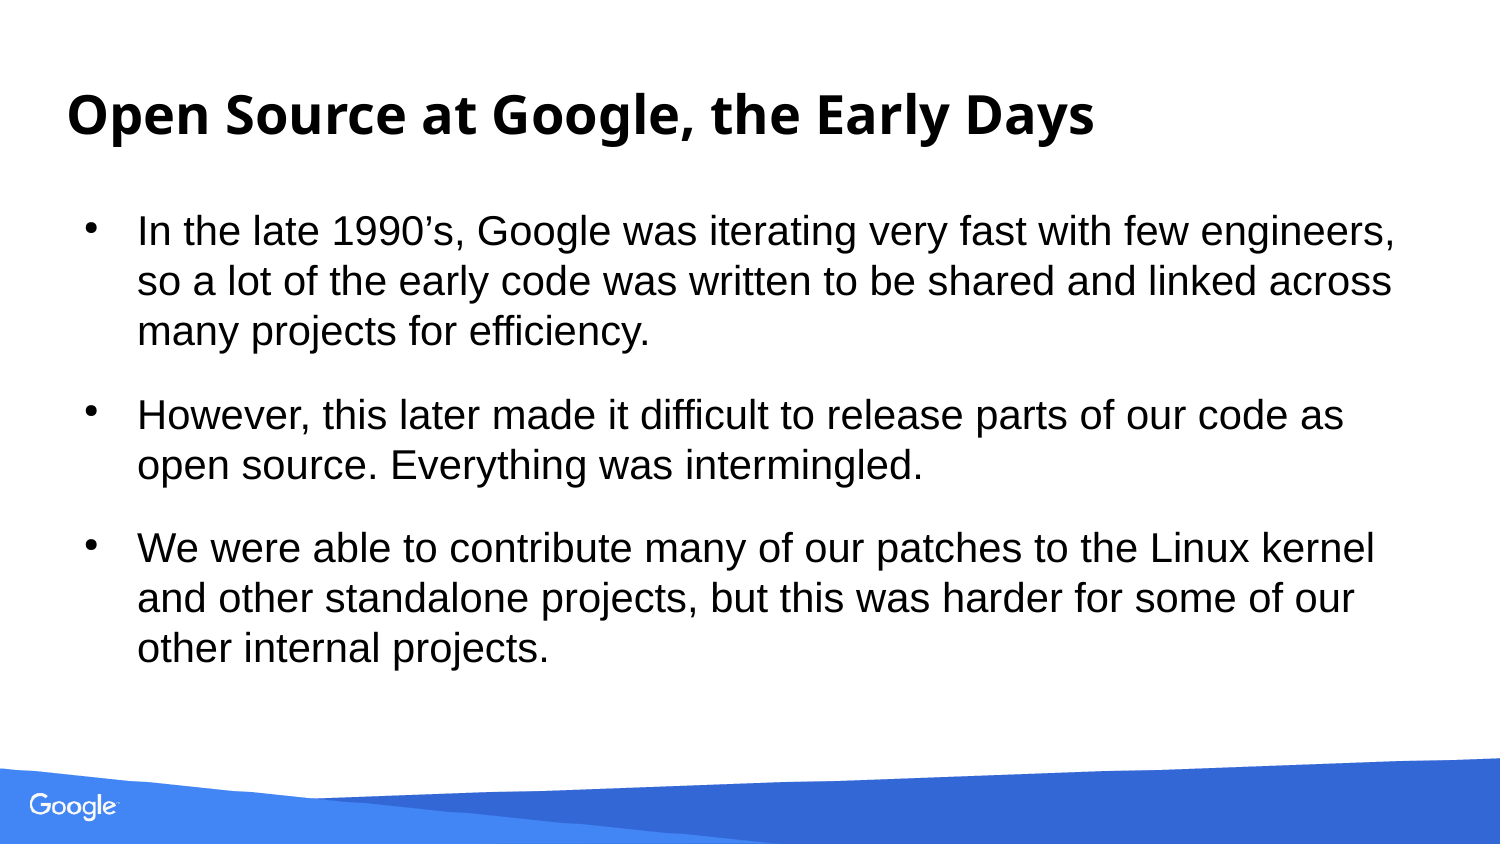

Open Source at Google, the Early Days
In the late 1990’s, Google was iterating very fast with few engineers, so a lot of the early code was written to be shared and linked across many projects for efficiency.
However, this later made it difficult to release parts of our code as open source. Everything was intermingled.
We were able to contribute many of our patches to the Linux kernel and other standalone projects, but this was harder for some of our other internal projects.